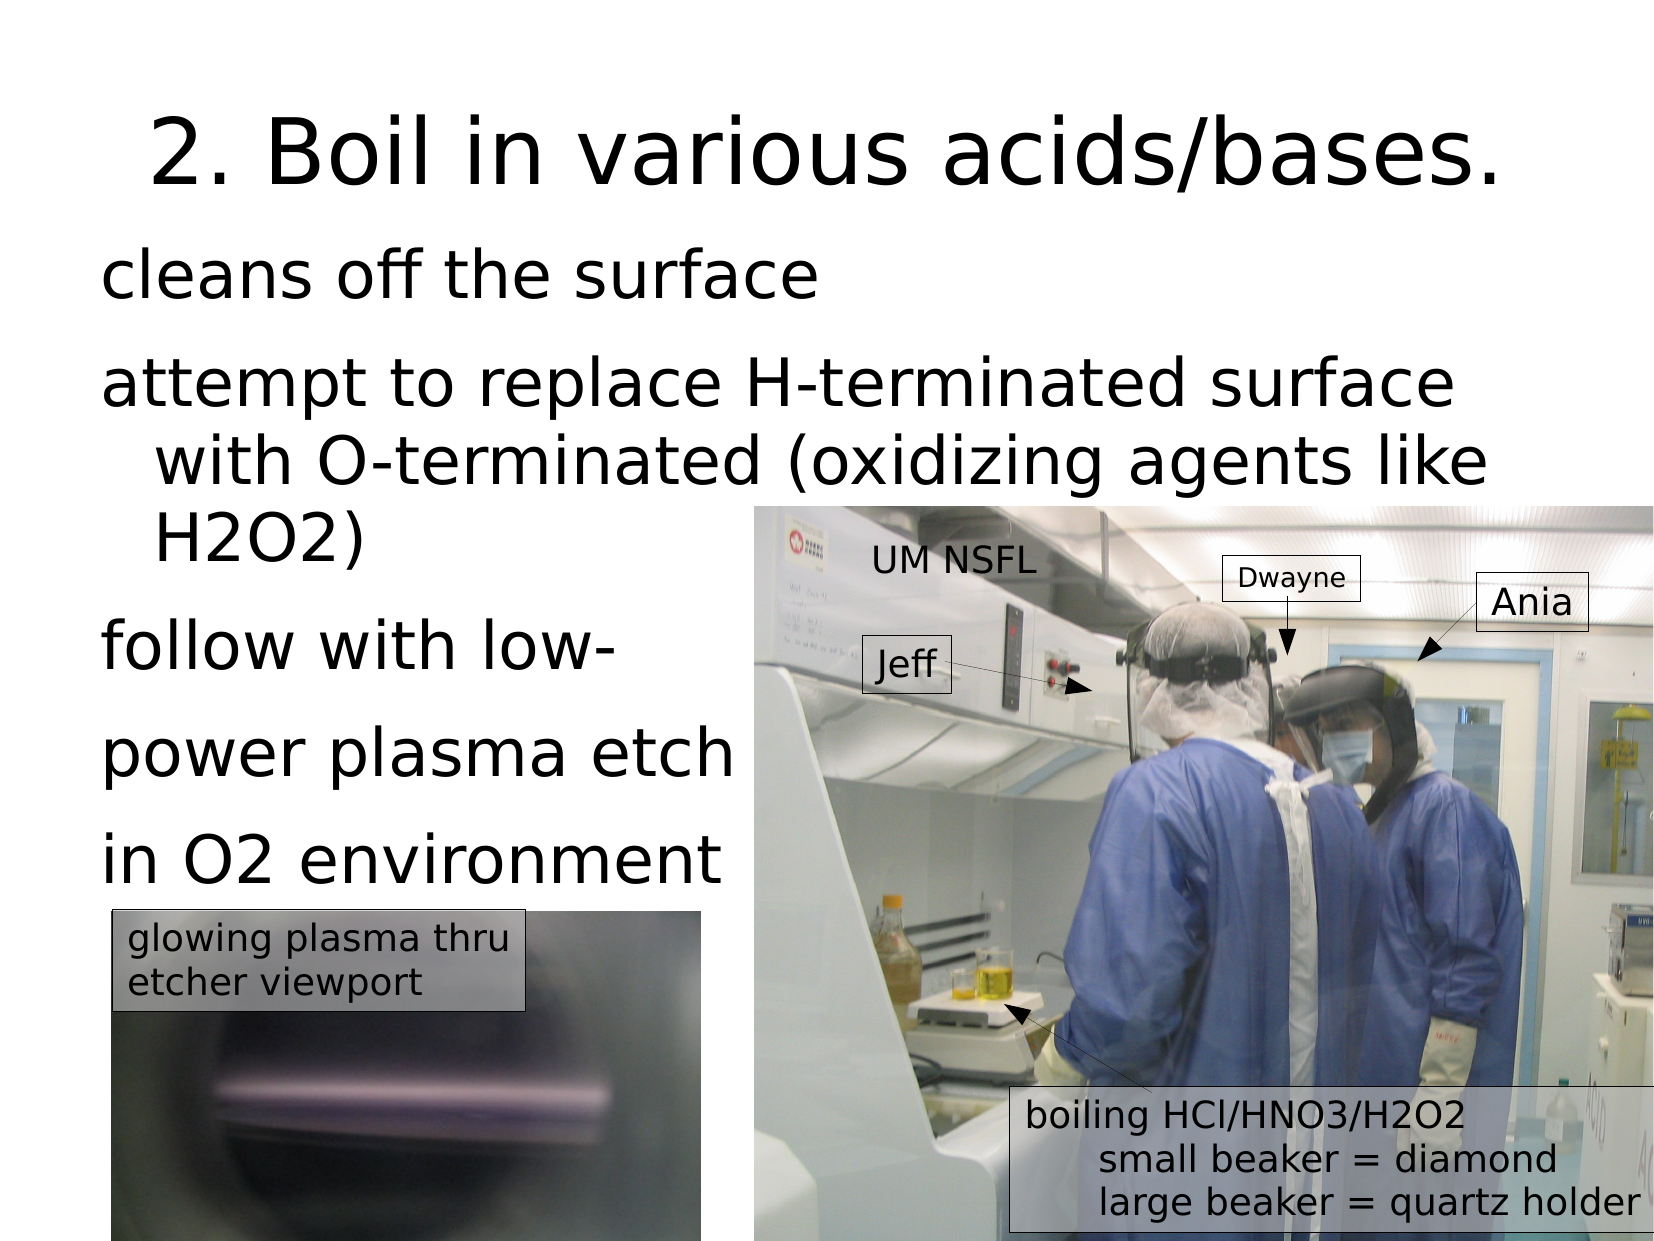

# 2. Boil in various acids/bases.
cleans off the surface
attempt to replace H-terminated surface with O-terminated (oxidizing agents like H2O2)
follow with low-
power plasma etch
in O2 environment
UM NSFL
Dwayne
Ania
Jeff
glowing plasma thru
etcher viewport
boiling HCl/HNO3/H2O2
	small beaker = diamond
	large beaker = quartz holder